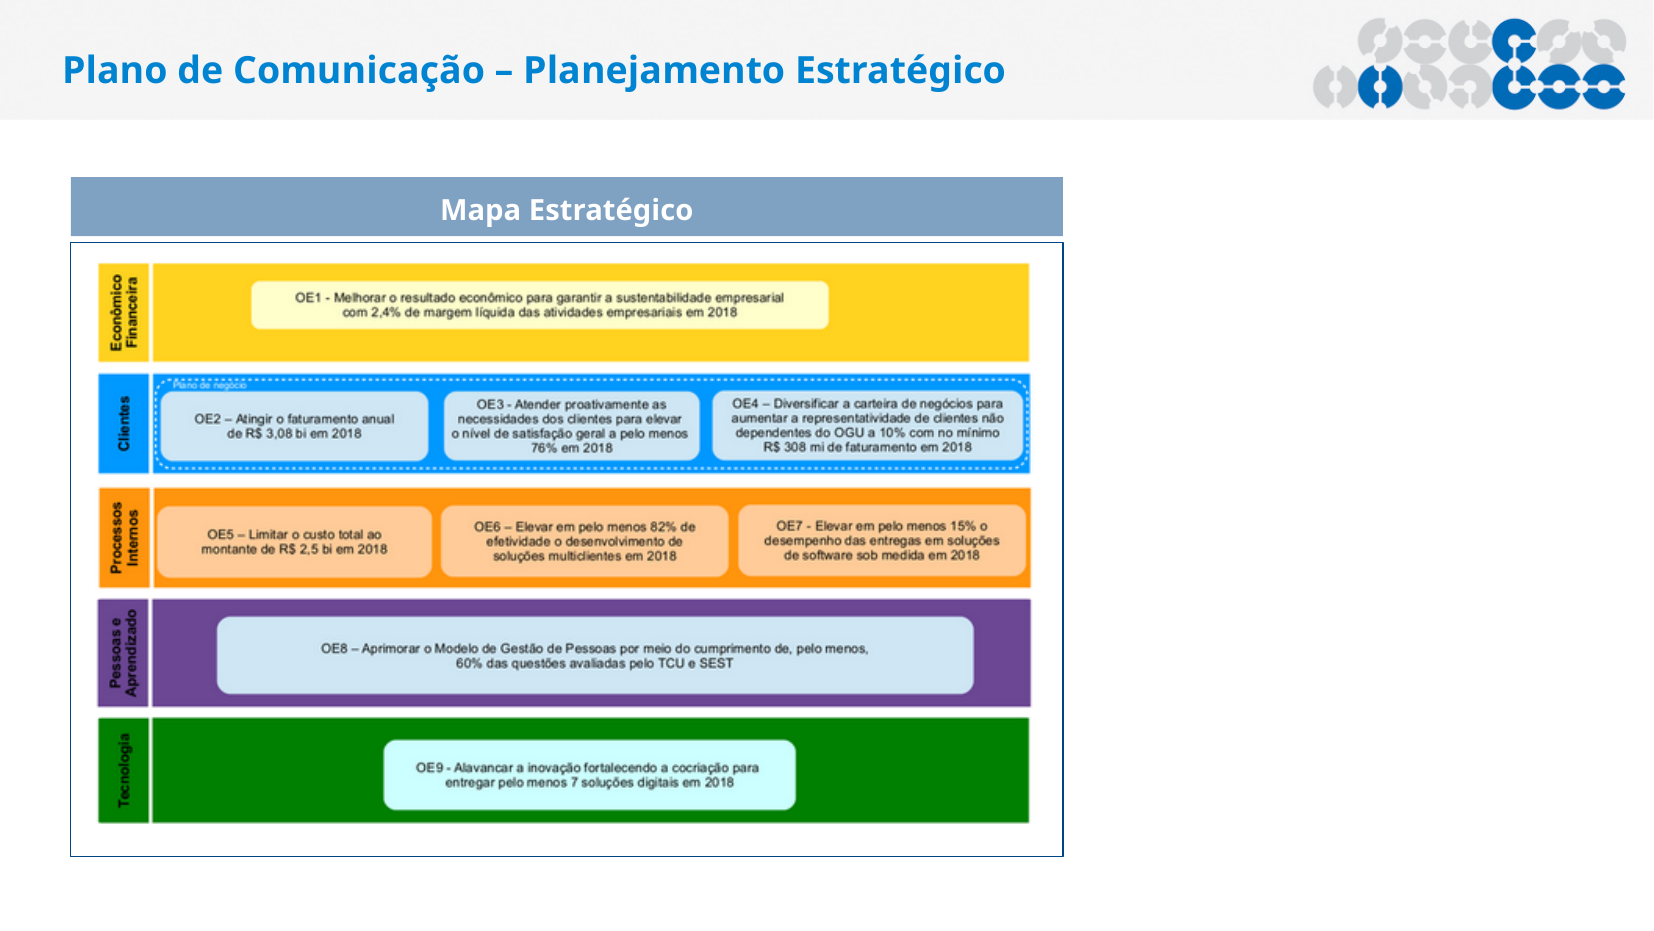

Plano de Comunicação – Planejamento Estratégico
Mapa Estratégico